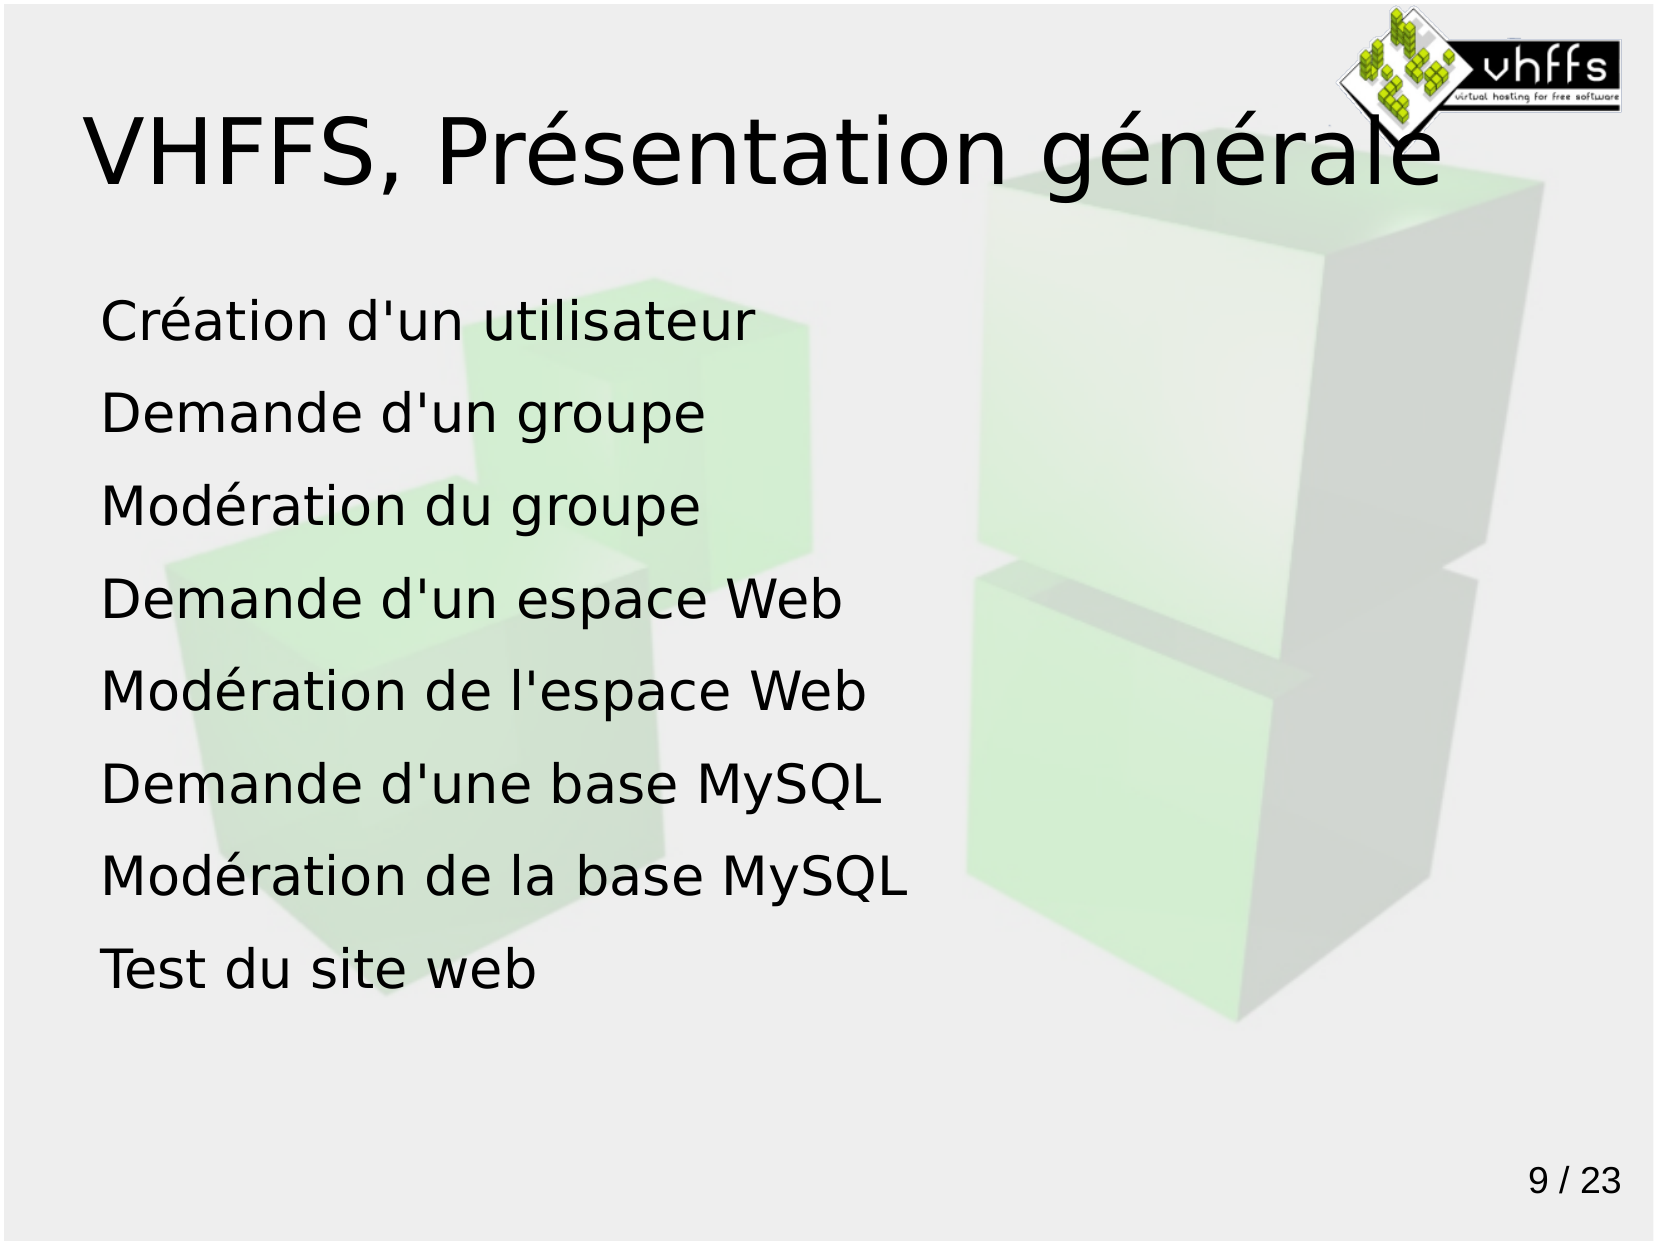

VHFFS, Présentation générale
# Création d'un utilisateur
Demande d'un groupe
Modération du groupe
Demande d'un espace Web
Modération de l'espace Web
Demande d'une base MySQL
Modération de la base MySQL
Test du site web